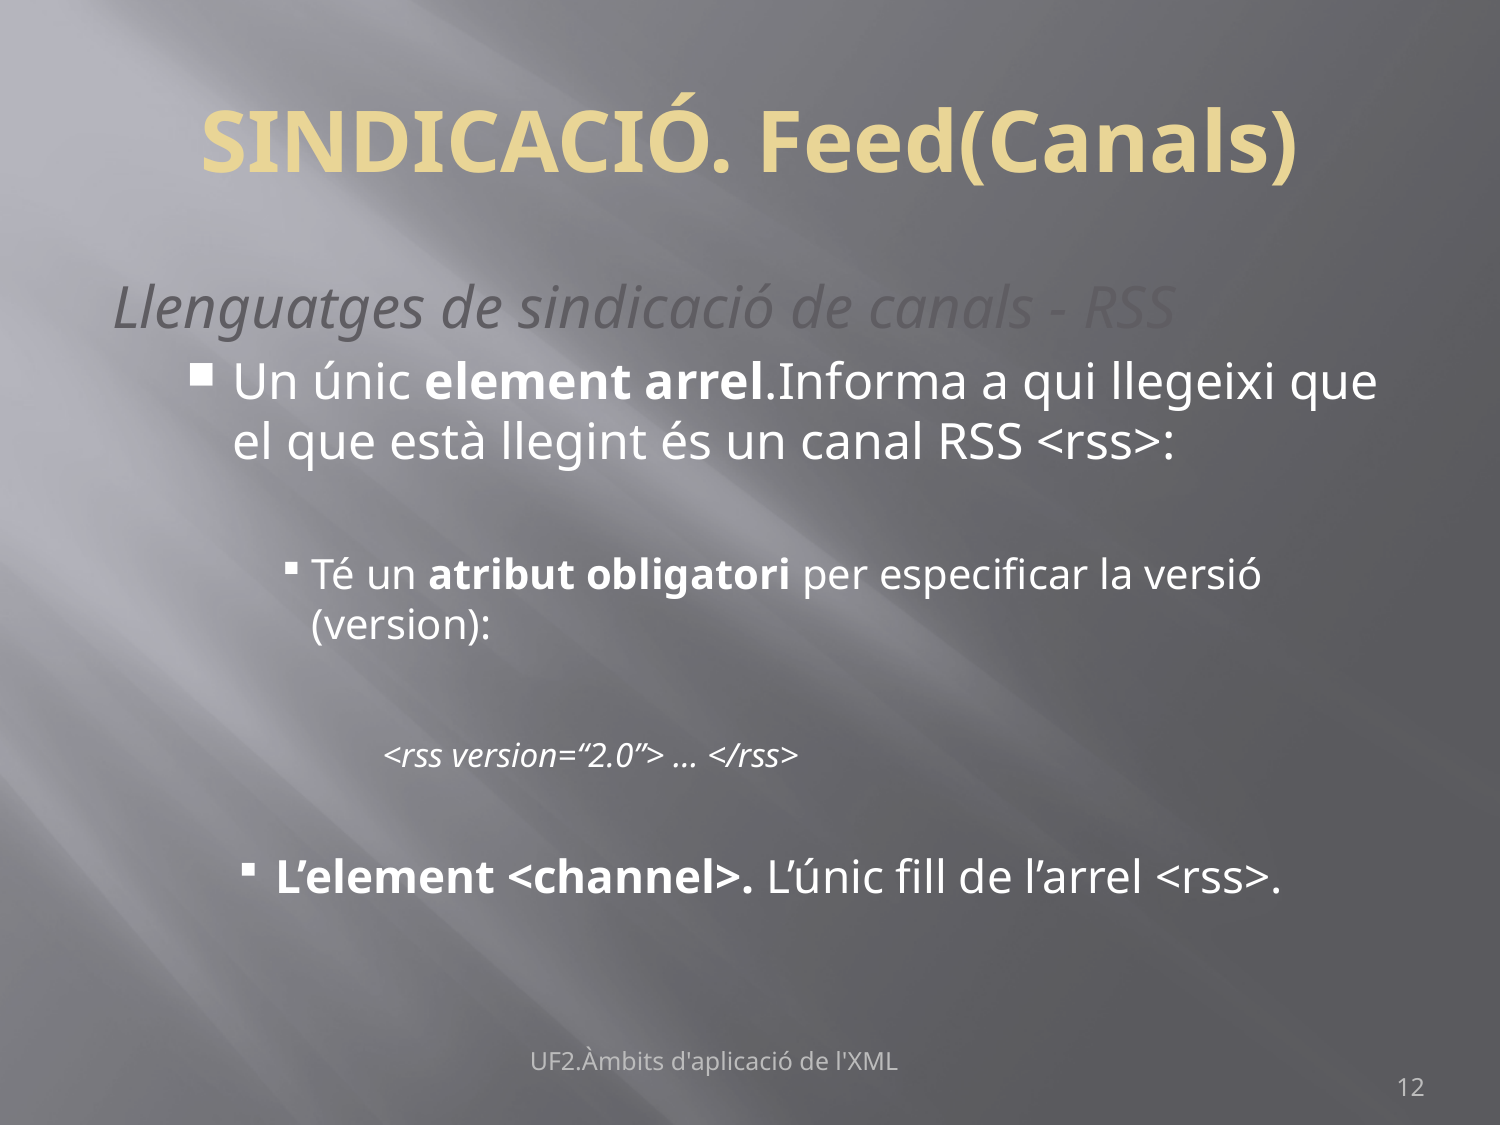

# SINDICACIÓ. Feed(Canals)
Llenguatges de sindicació de canals - RSS
Un únic element arrel.Informa a qui llegeixi que el que està llegint és un canal RSS <rss>:
Té un atribut obligatori per especificar la versió (version):
<rss version=“2.0”> … </rss>
L’element <channel>. L’únic fill de l’arrel <rss>.
UF2.Àmbits d'aplicació de l'XML